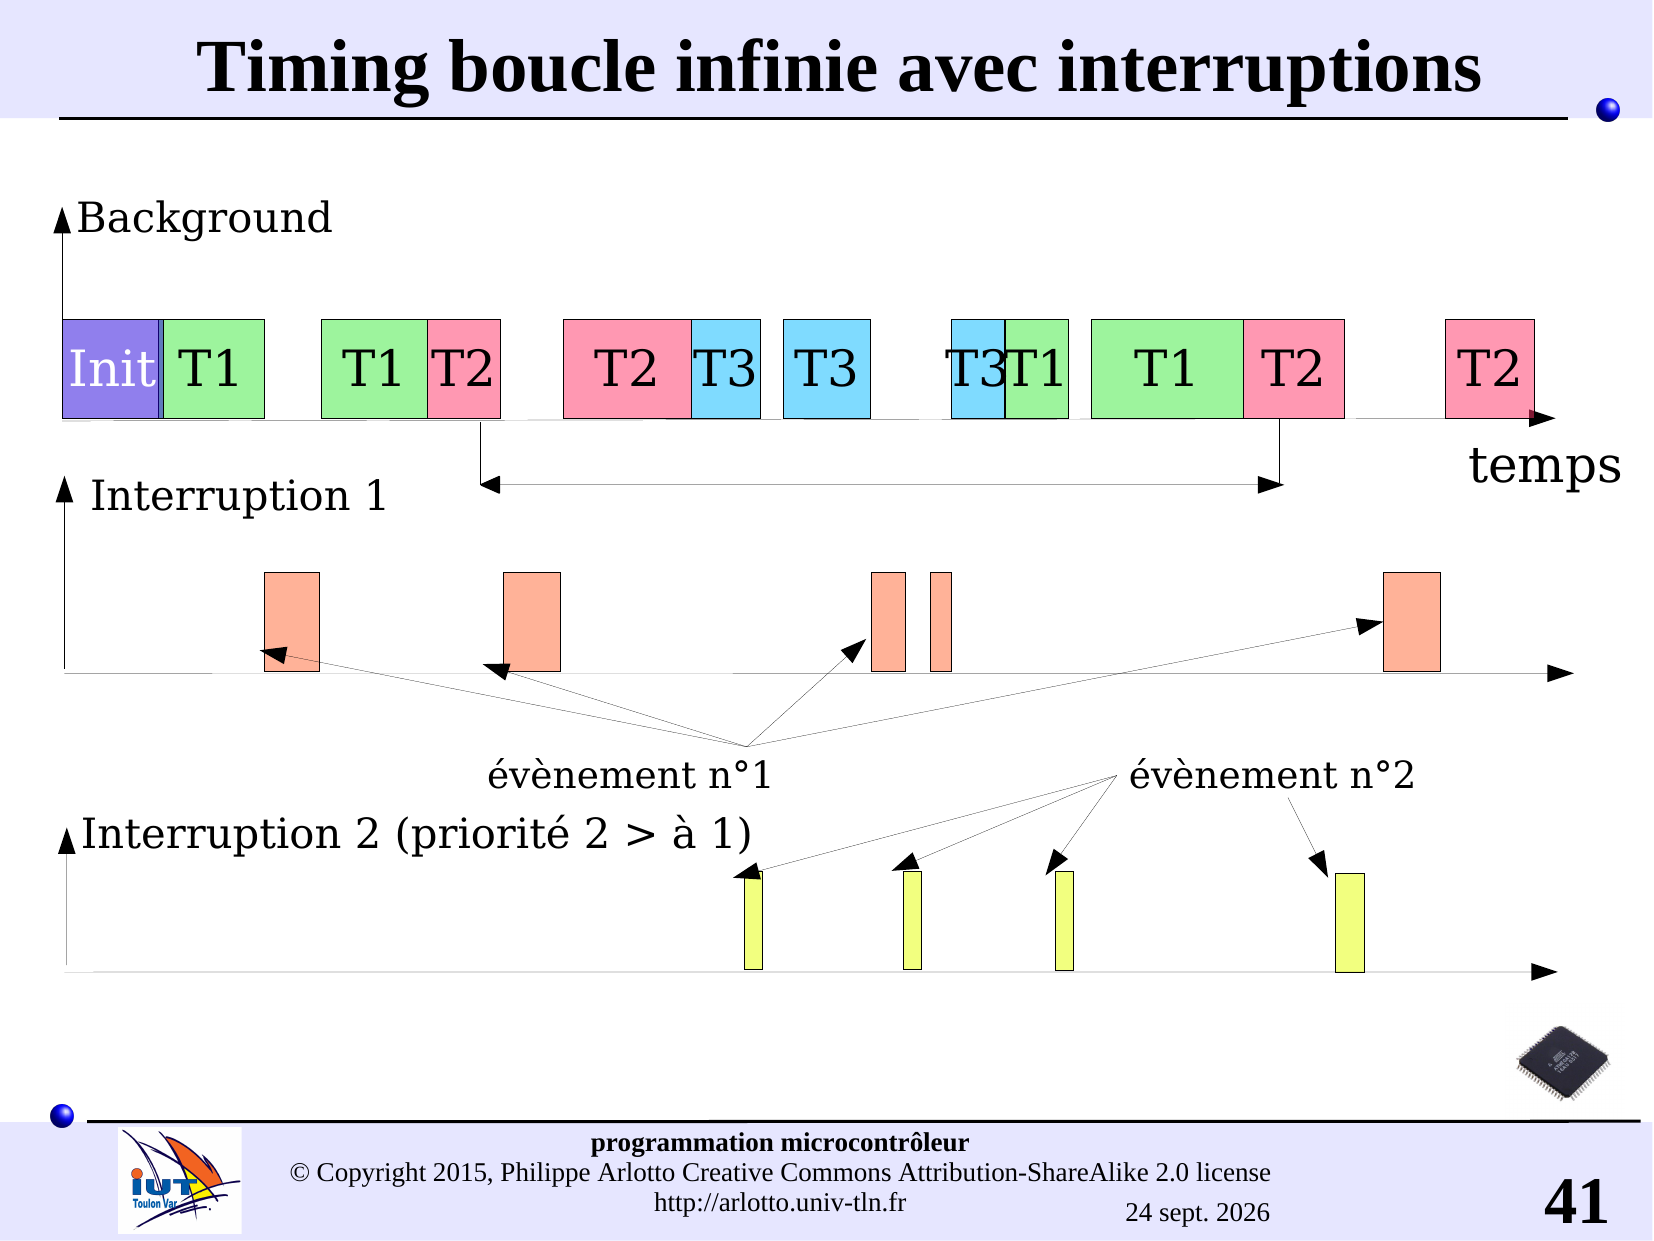

# Timing boucle infinie avec interruptions
Background
Init
T1
T1
T2
T2
T3
T3
T3
T1
T1
T2
T2
temps
Interruption 1
évènement n°1
 évènement n°2
Interruption 2 (priorité 2 > à 1)